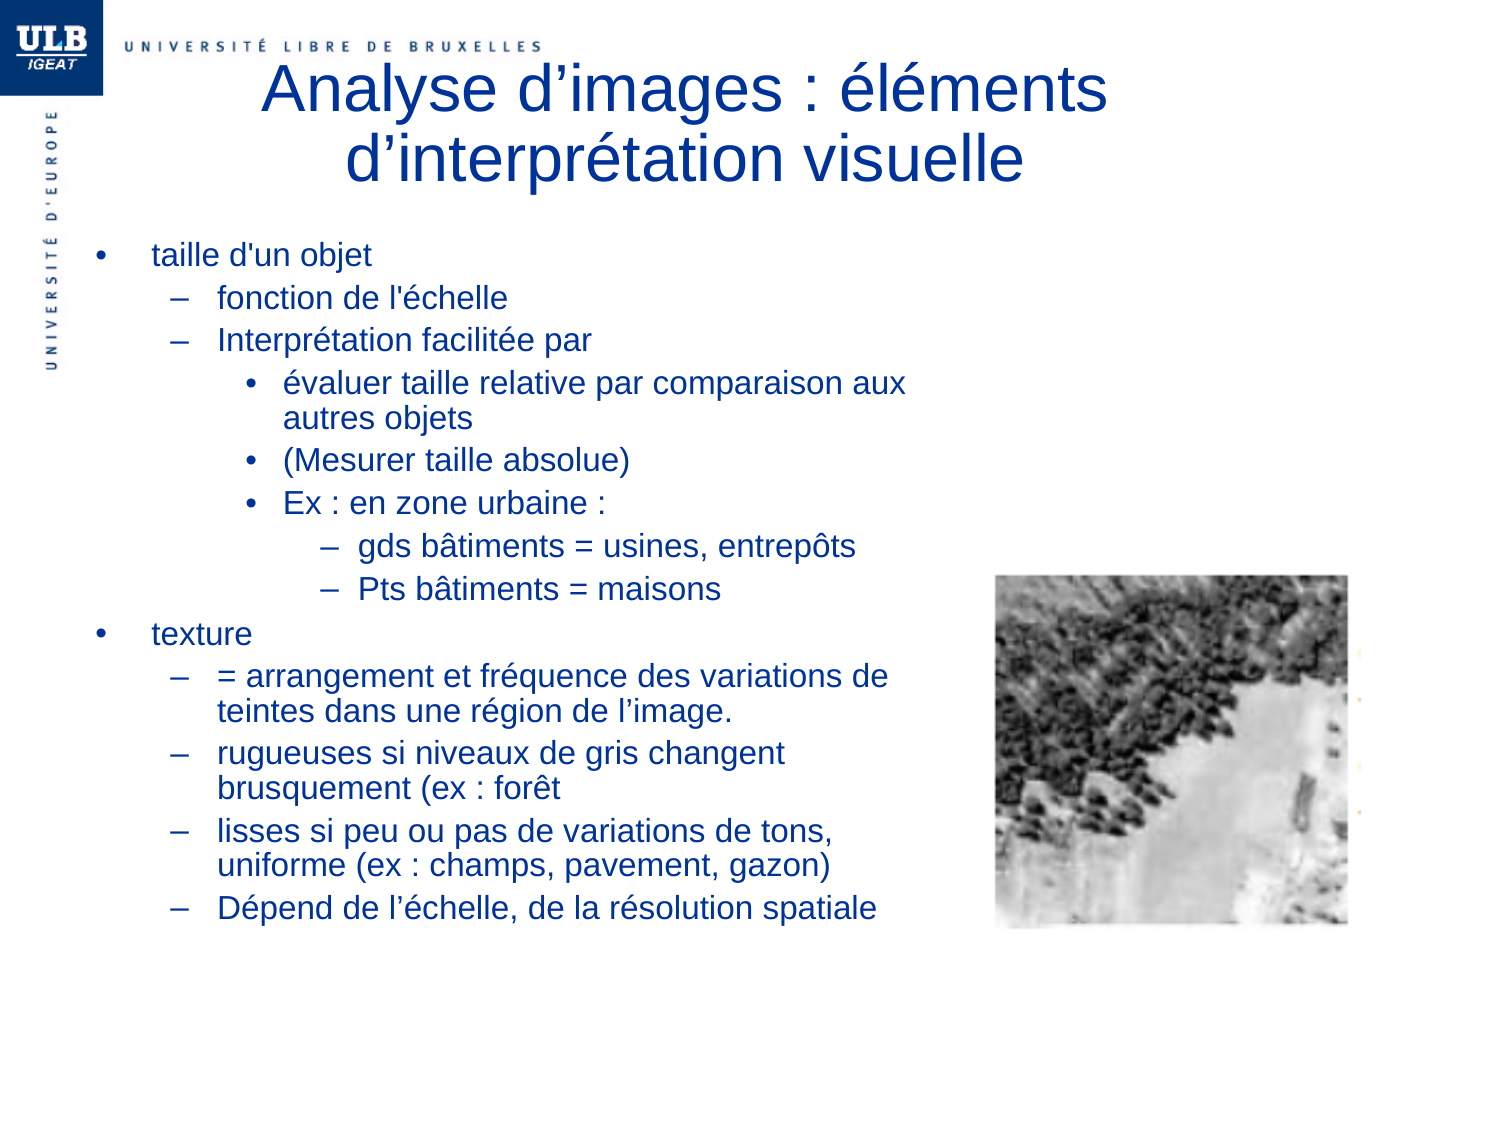

# Analyse d’images : éléments d’interprétation visuelle
taille d'un objet
fonction de l'échelle
Interprétation facilitée par
évaluer taille relative par comparaison aux autres objets
(Mesurer taille absolue)
Ex : en zone urbaine :
gds bâtiments = usines, entrepôts
Pts bâtiments = maisons
texture
= arrangement et fréquence des variations de teintes dans une région de l’image.
rugueuses si niveaux de gris changent brusquement (ex : forêt
lisses si peu ou pas de variations de tons, uniforme (ex : champs, pavement, gazon)
Dépend de l’échelle, de la résolution spatiale